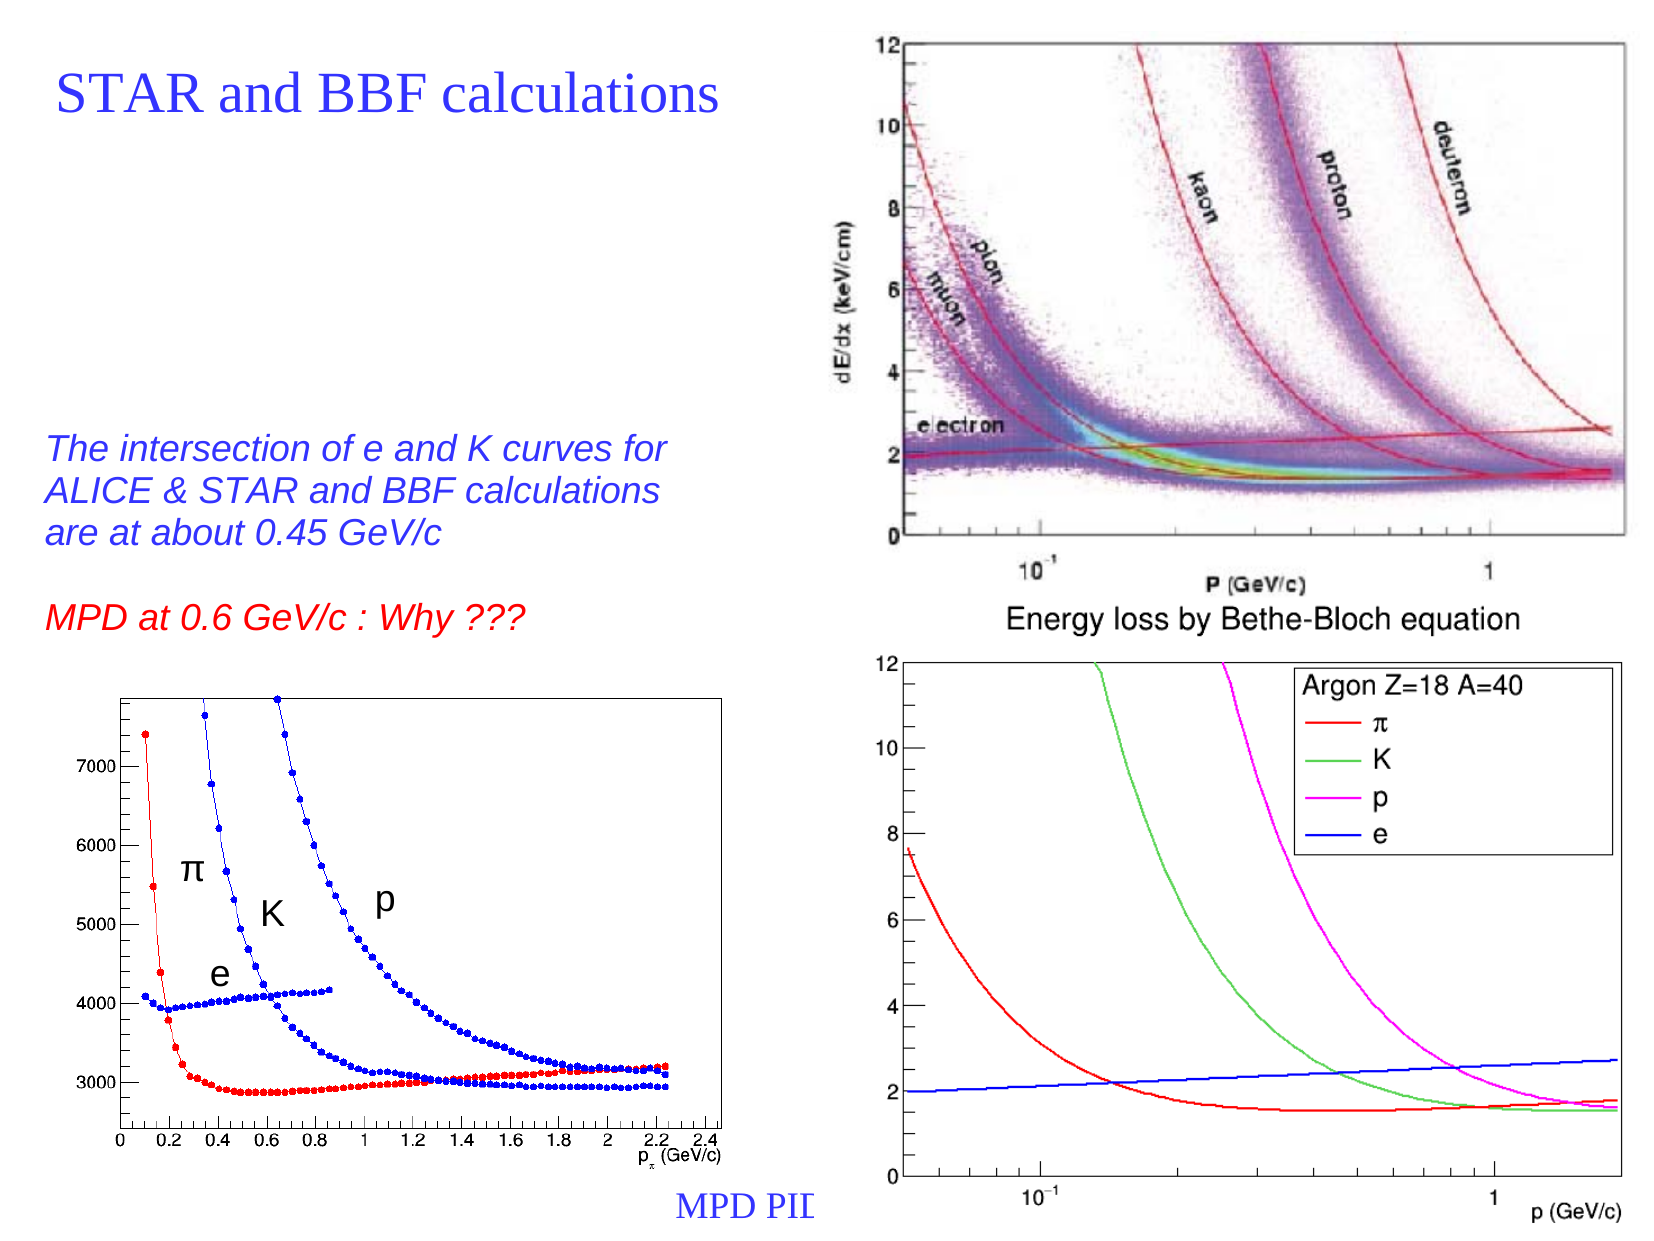

# STAR and BBF calculations
The intersection of e and K curves for
ALICE & STAR and BBF calculations
are at about 0.45 GeV/c
MPD at 0.6 GeV/c : Why ???
π
p
K
e
8